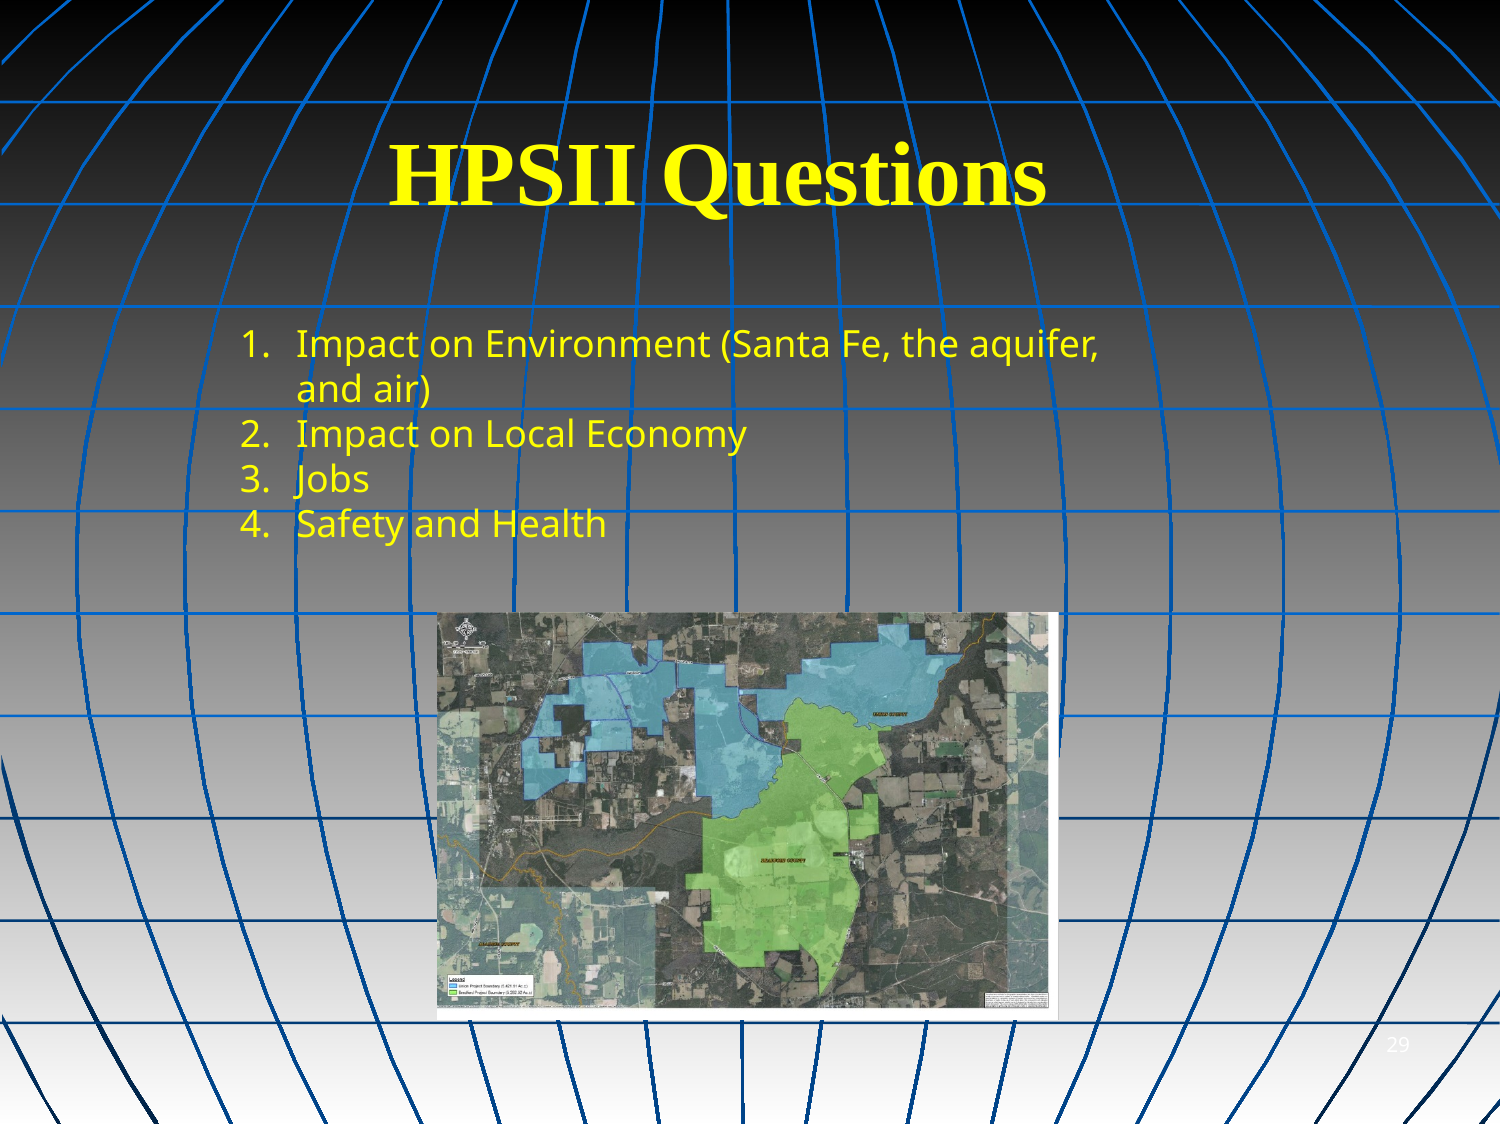

# HPSII Questions
Impact on Environment (Santa Fe, the aquifer, and air)
Impact on Local Economy
Jobs
Safety and Health